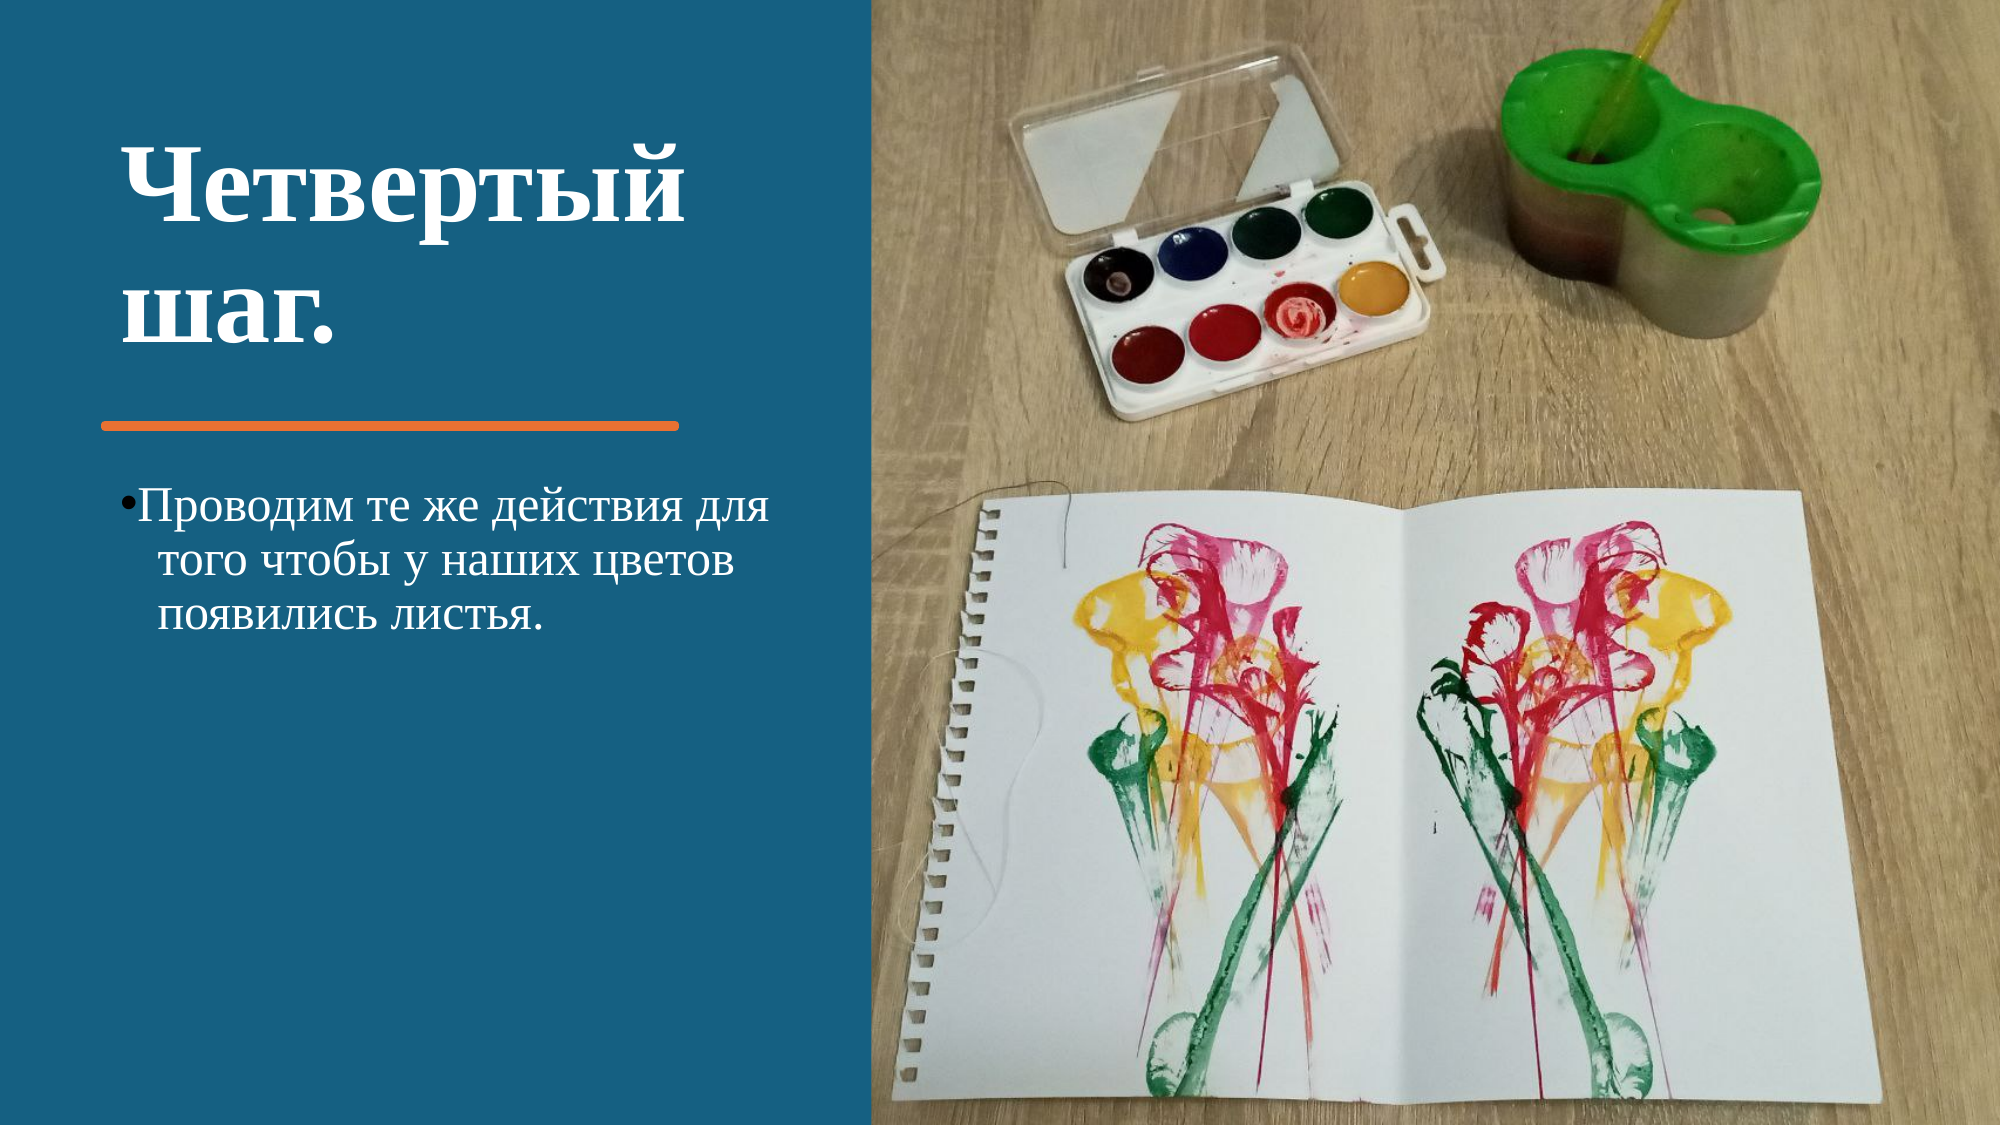

# Четвертый шаг.
Проводим те же действия для того чтобы у наших цветов появились листья.